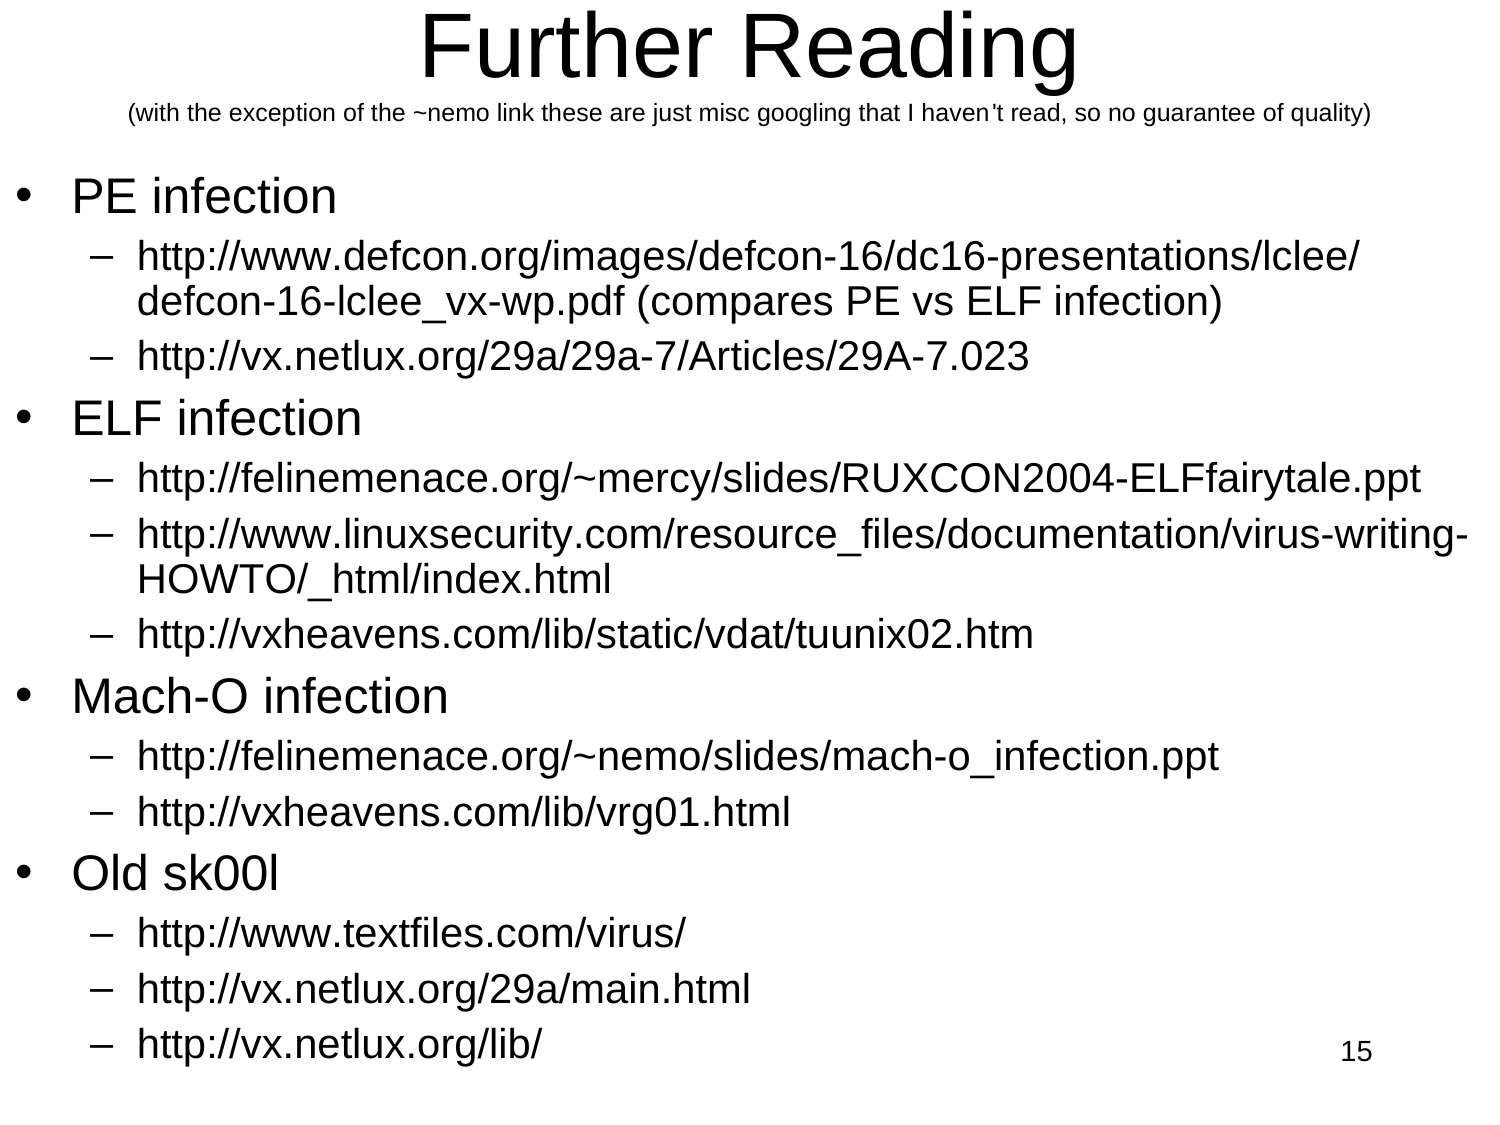

# Further Reading (with the exception of the ~nemo link these are just misc googling that I haven't read, so no guarantee of quality)
PE infection
http://www.defcon.org/images/defcon-16/dc16-presentations/lclee/defcon-16-lclee_vx-wp.pdf (compares PE vs ELF infection)
http://vx.netlux.org/29a/29a-7/Articles/29A-7.023
ELF infection
http://felinemenace.org/~mercy/slides/RUXCON2004-ELFfairytale.ppt
http://www.linuxsecurity.com/resource_files/documentation/virus-writing-HOWTO/_html/index.html
http://vxheavens.com/lib/static/vdat/tuunix02.htm
Mach-O infection
http://felinemenace.org/~nemo/slides/mach-o_infection.ppt
http://vxheavens.com/lib/vrg01.html
Old sk00l
http://www.textfiles.com/virus/
http://vx.netlux.org/29a/main.html
http://vx.netlux.org/lib/